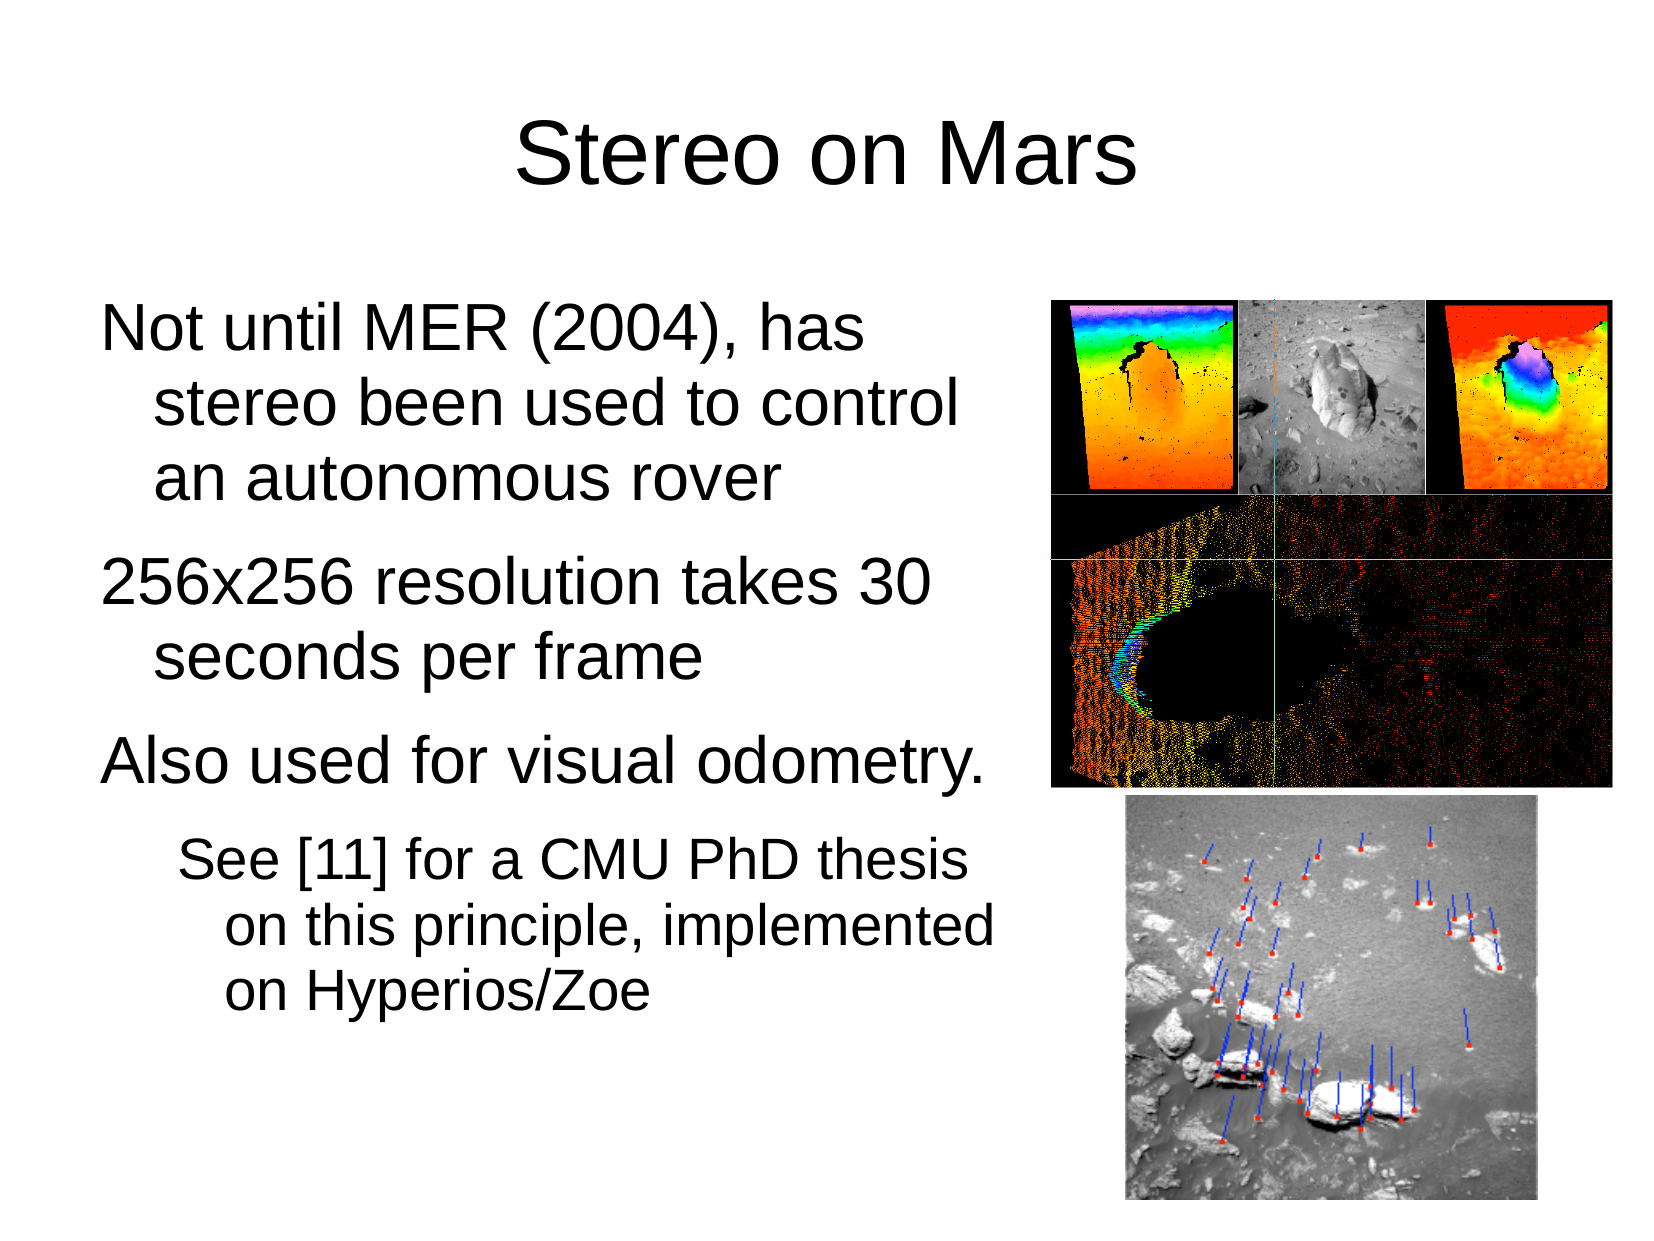

# Stereo on Mars
Not until MER (2004), has stereo been used to control an autonomous rover
256x256 resolution takes 30 seconds per frame
Also used for visual odometry.
See [11] for a CMU PhD thesis on this principle, implemented on Hyperios/Zoe